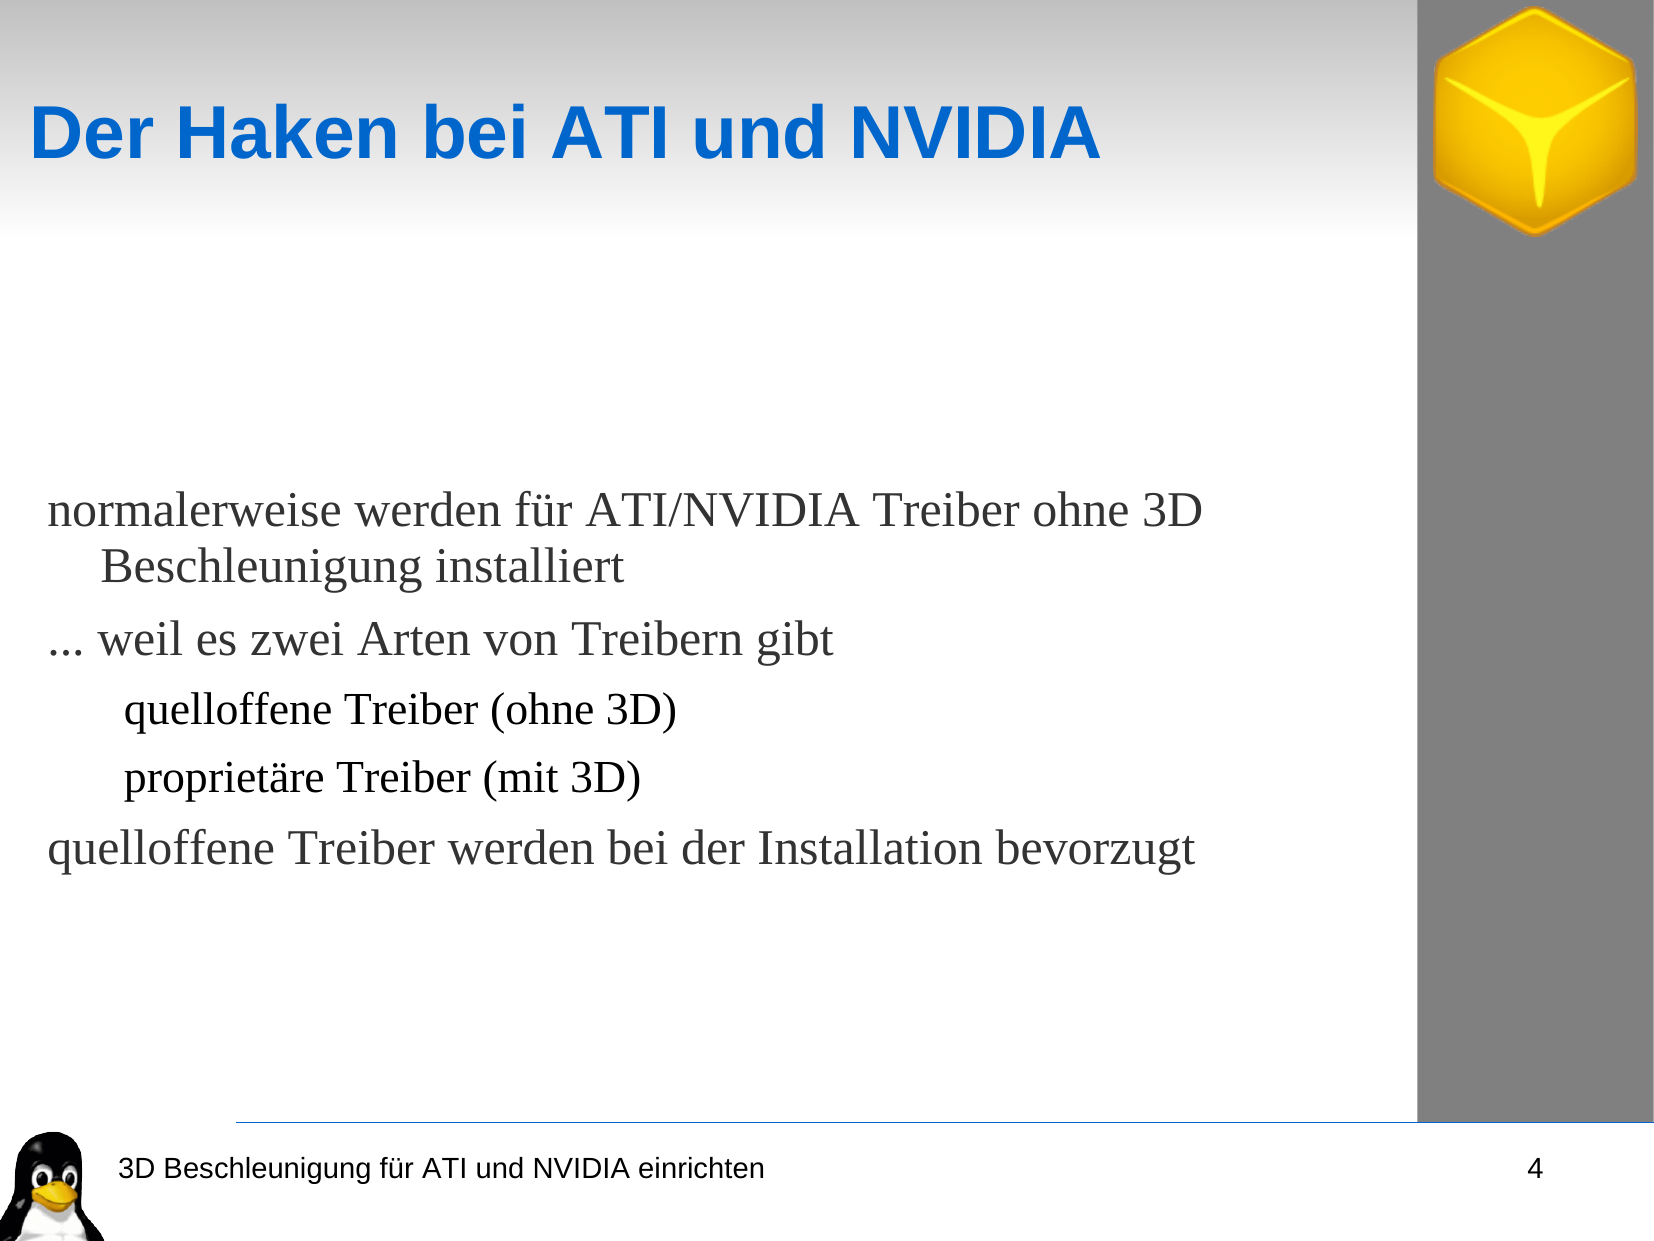

# Der Haken bei ATI und NVIDIA
normalerweise werden für ATI/NVIDIA Treiber ohne 3D Beschleunigung installiert
... weil es zwei Arten von Treibern gibt
quelloffene Treiber (ohne 3D)
proprietäre Treiber (mit 3D)
quelloffene Treiber werden bei der Installation bevorzugt
3D Beschleunigung für ATI und NVIDIA einrichten
4